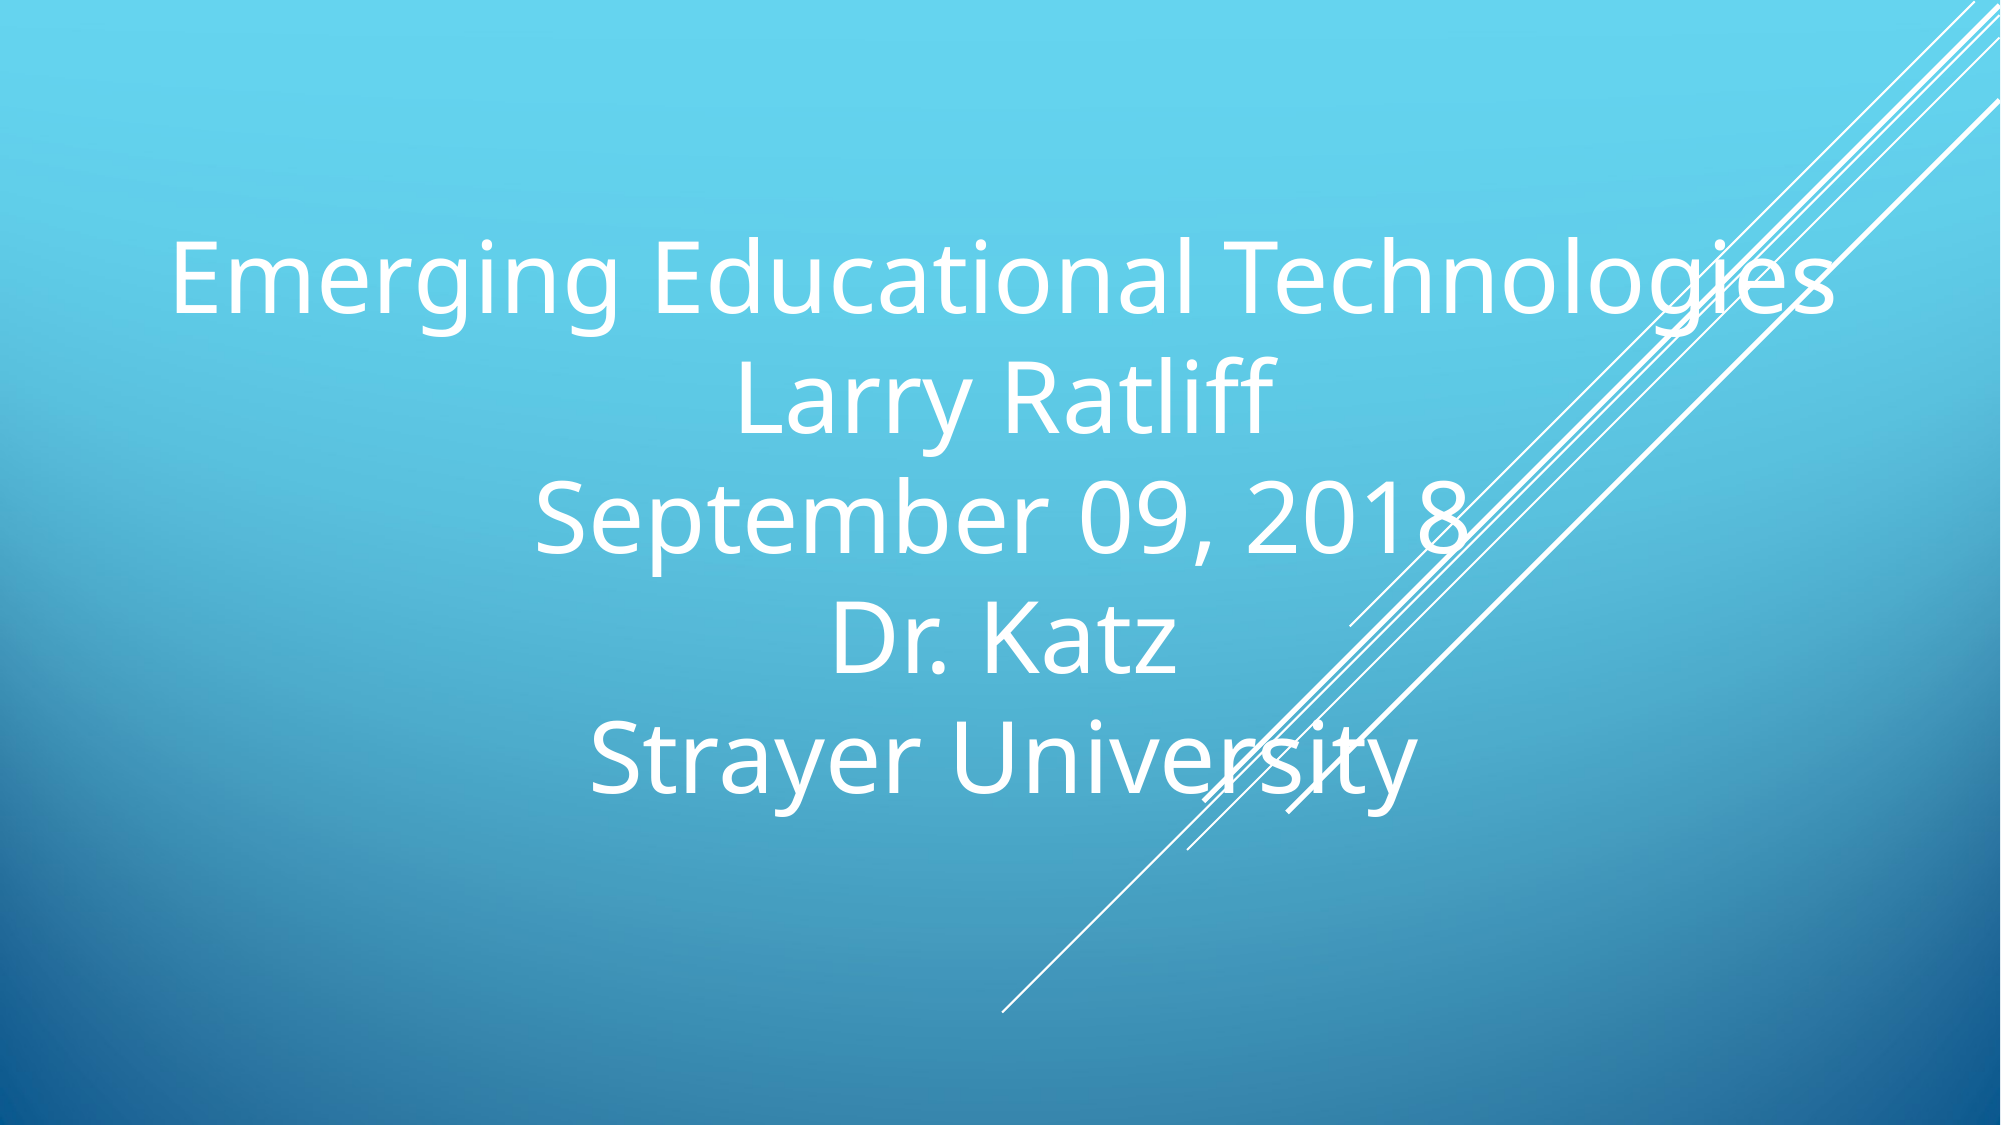

# Emerging Educational Technologies Larry Ratliff September 09, 2018 Dr. Katz Strayer University